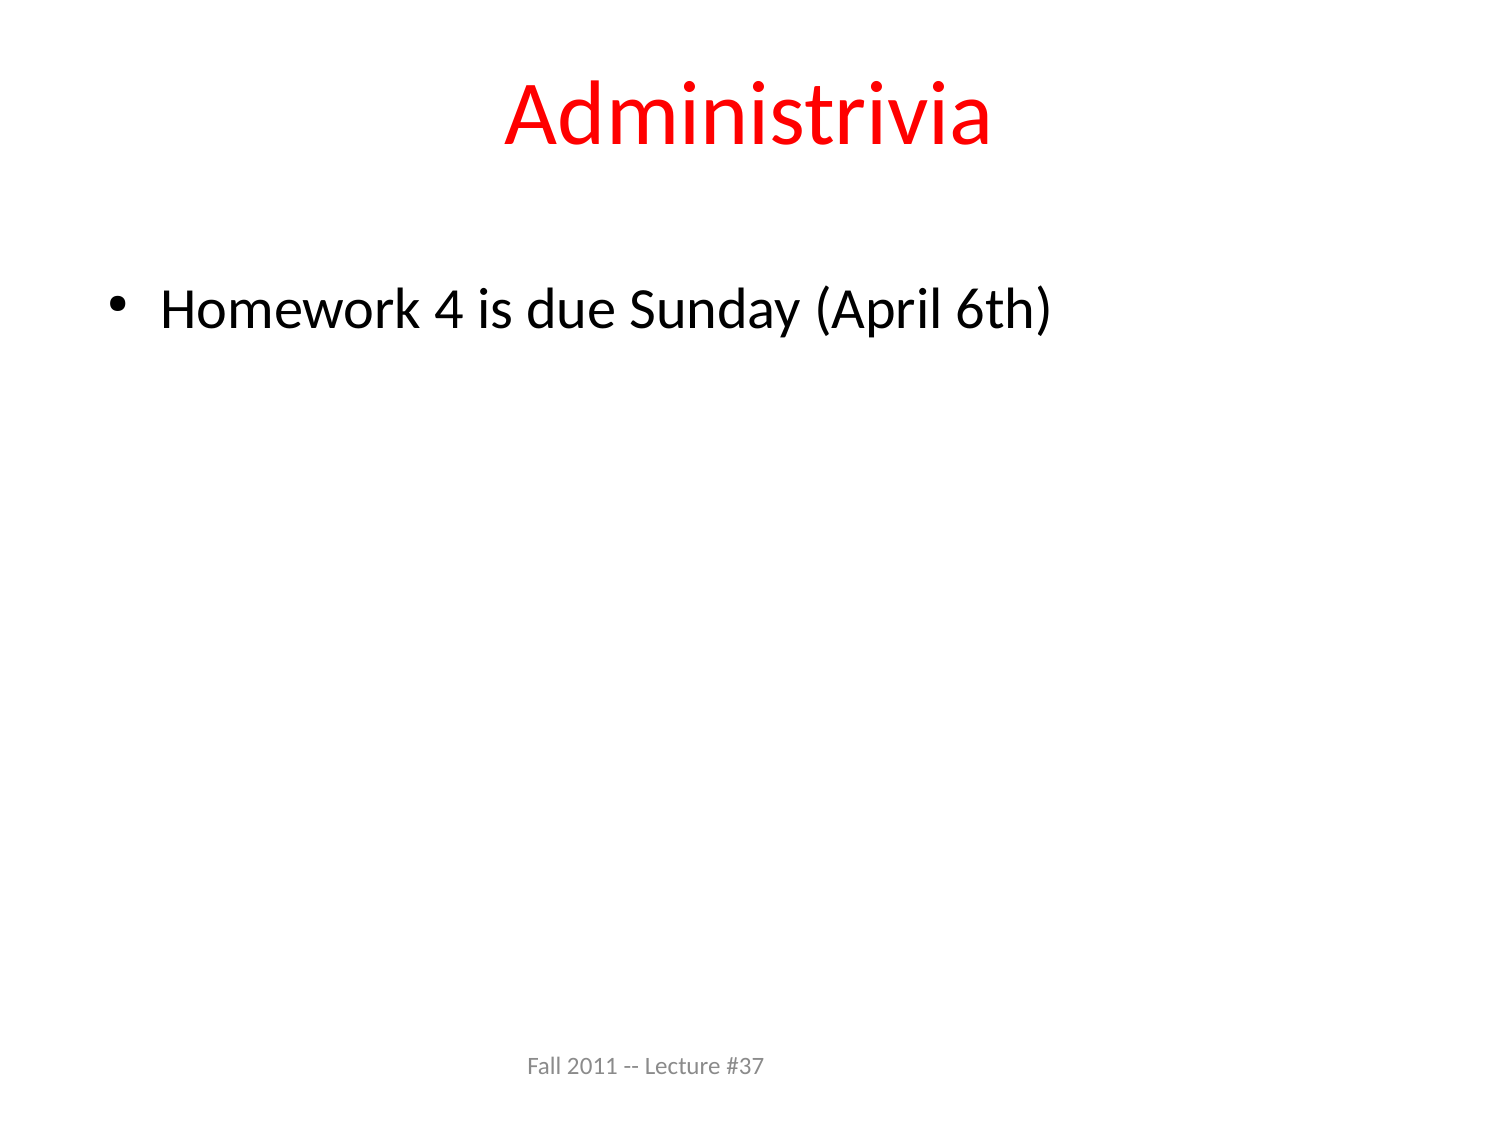

# Administrivia
Homework 4 is due Sunday (April 6th)